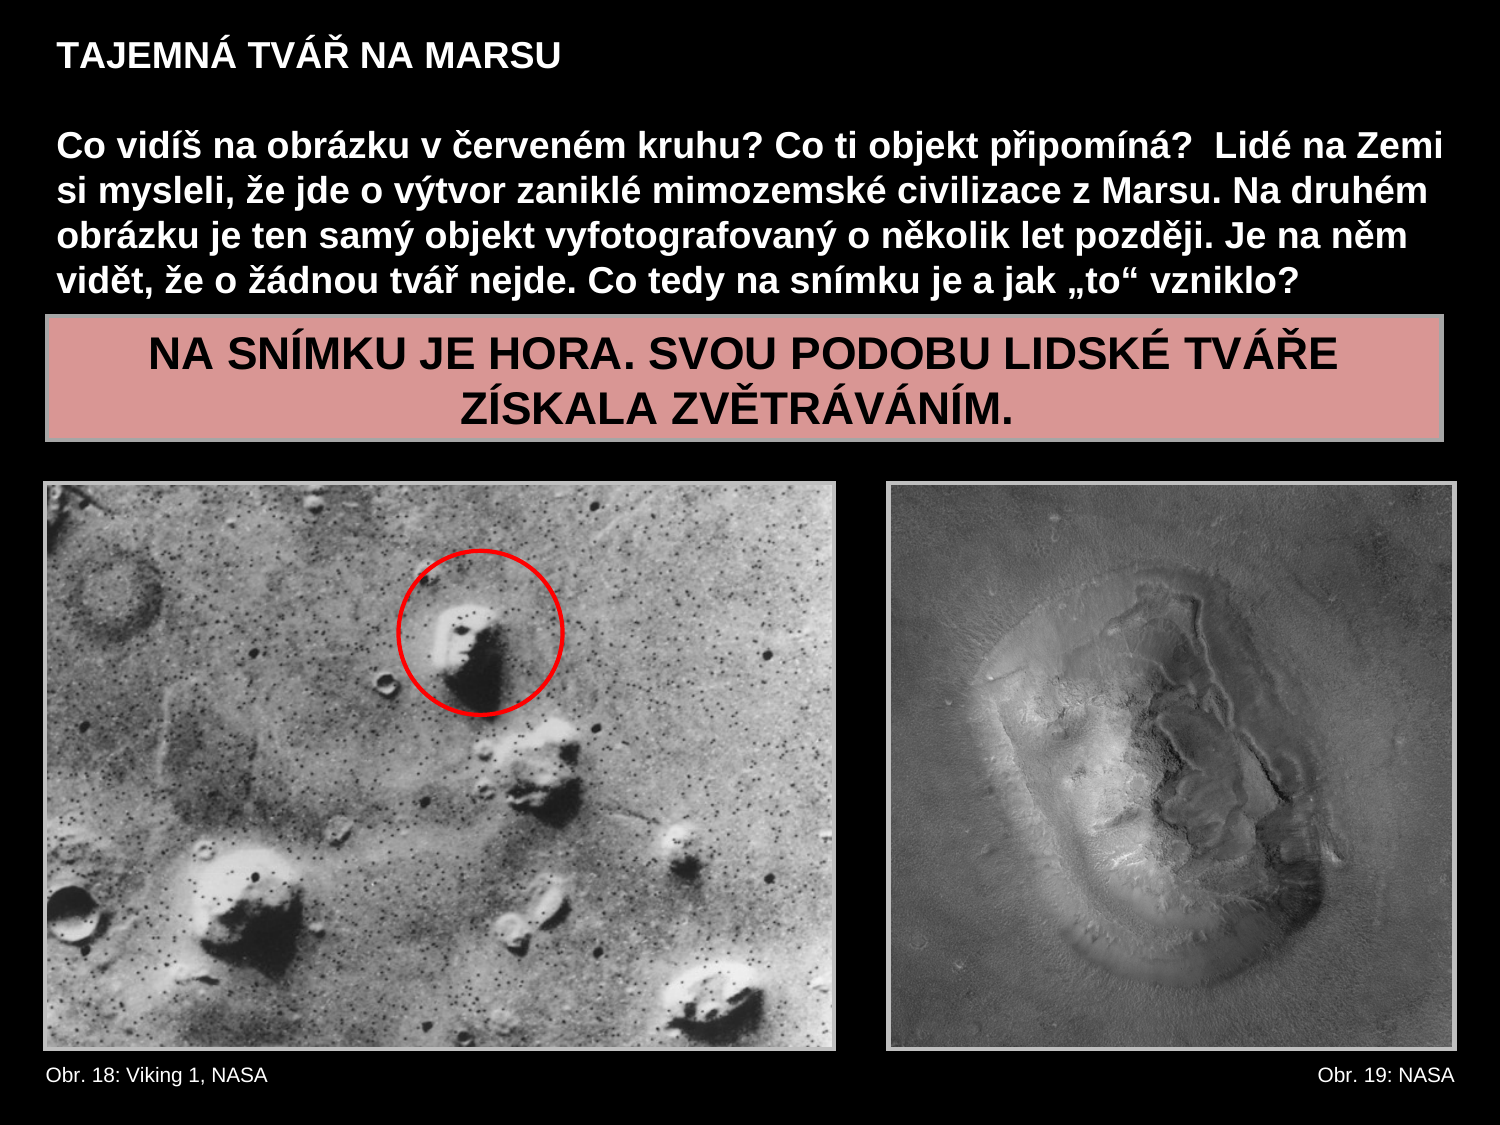

TAJEMNÁ TVÁŘ NA MARSU
Co vidíš na obrázku v červeném kruhu? Co ti objekt připomíná? Lidé na Zemi
si mysleli, že jde o výtvor zaniklé mimozemské civilizace z Marsu. Na druhém
obrázku je ten samý objekt vyfotografovaný o několik let později. Je na něm
vidět, že o žádnou tvář nejde. Co tedy na snímku je a jak „to“ vzniklo?
NA SNÍMKU JE HORA. SVOU PODOBU LIDSKÉ TVÁŘE ZÍSKALA ZVĚTRÁVÁNÍM.
Obr. 18: Viking 1, NASA
Obr. 19: NASA